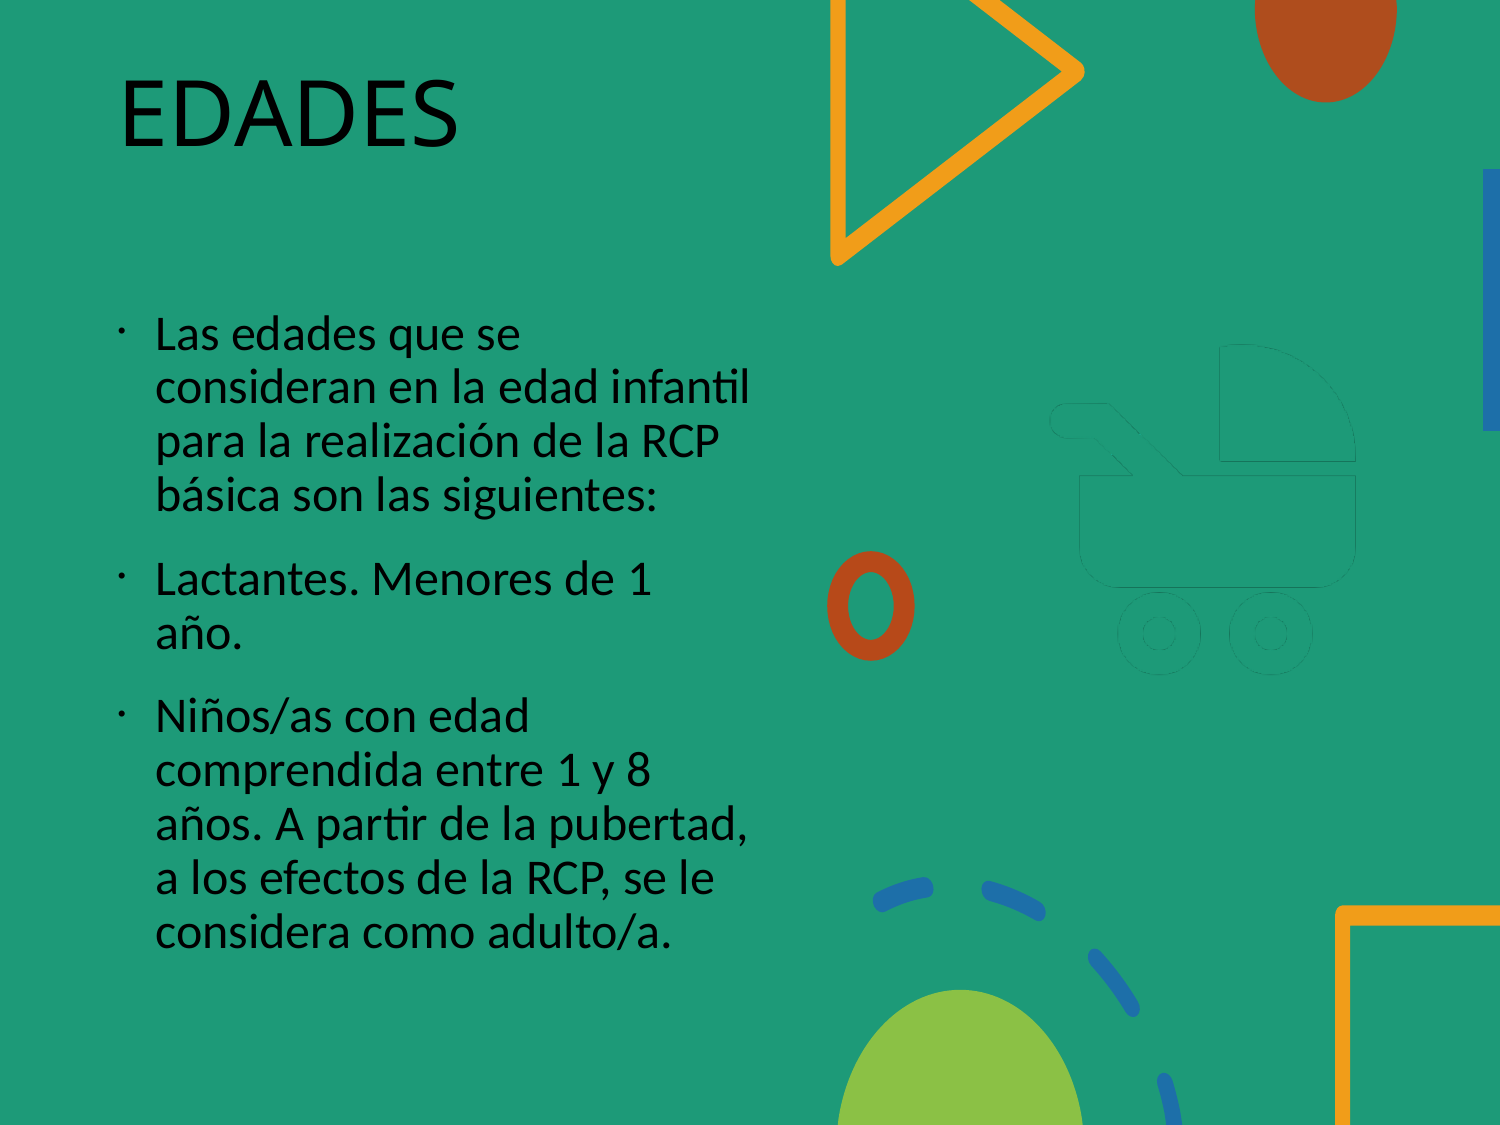

# EDADES
Las edades que se consideran en la edad infantil para la realización de la RCP básica son las siguientes:
Lactantes. Menores de 1 año.
Niños/as con edad comprendida entre 1 y 8 años. A partir de la pubertad, a los efectos de la RCP, se le considera como adulto/a.